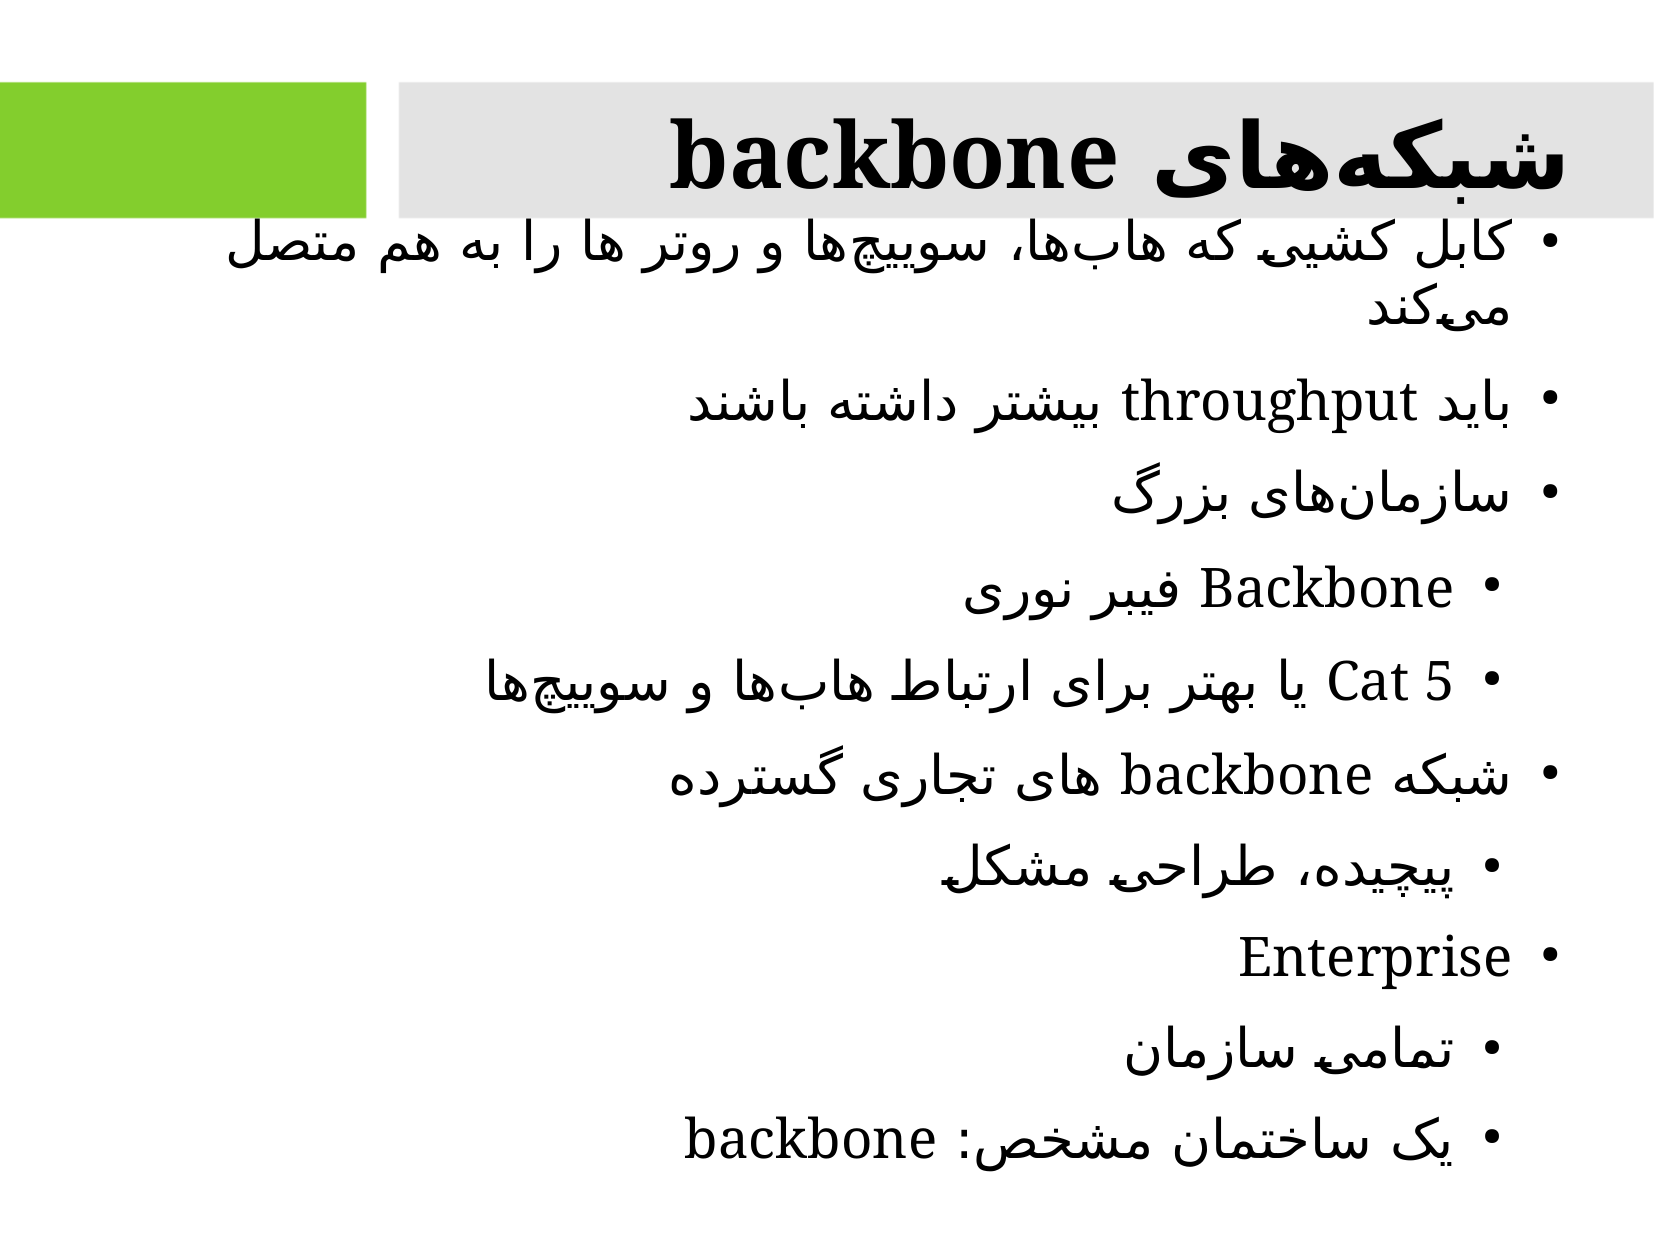

# شبکه‌های backbone
کابل کشیی که هاب‌ها، سوییچ‌ها و روتر ها را به هم متصل می‌کند
باید throughput بیشتر داشته باشند
سازمان‌های بزرگ
Backbone فیبر نوری
Cat 5 یا بهتر برای ارتباط هاب‌ها و سوییچ‌ها
شبکه backbone های تجاری گسترده
پیچیده، طراحی مشکل
Enterprise
تمامی سازمان
یک ساختمان مشخص: backbone